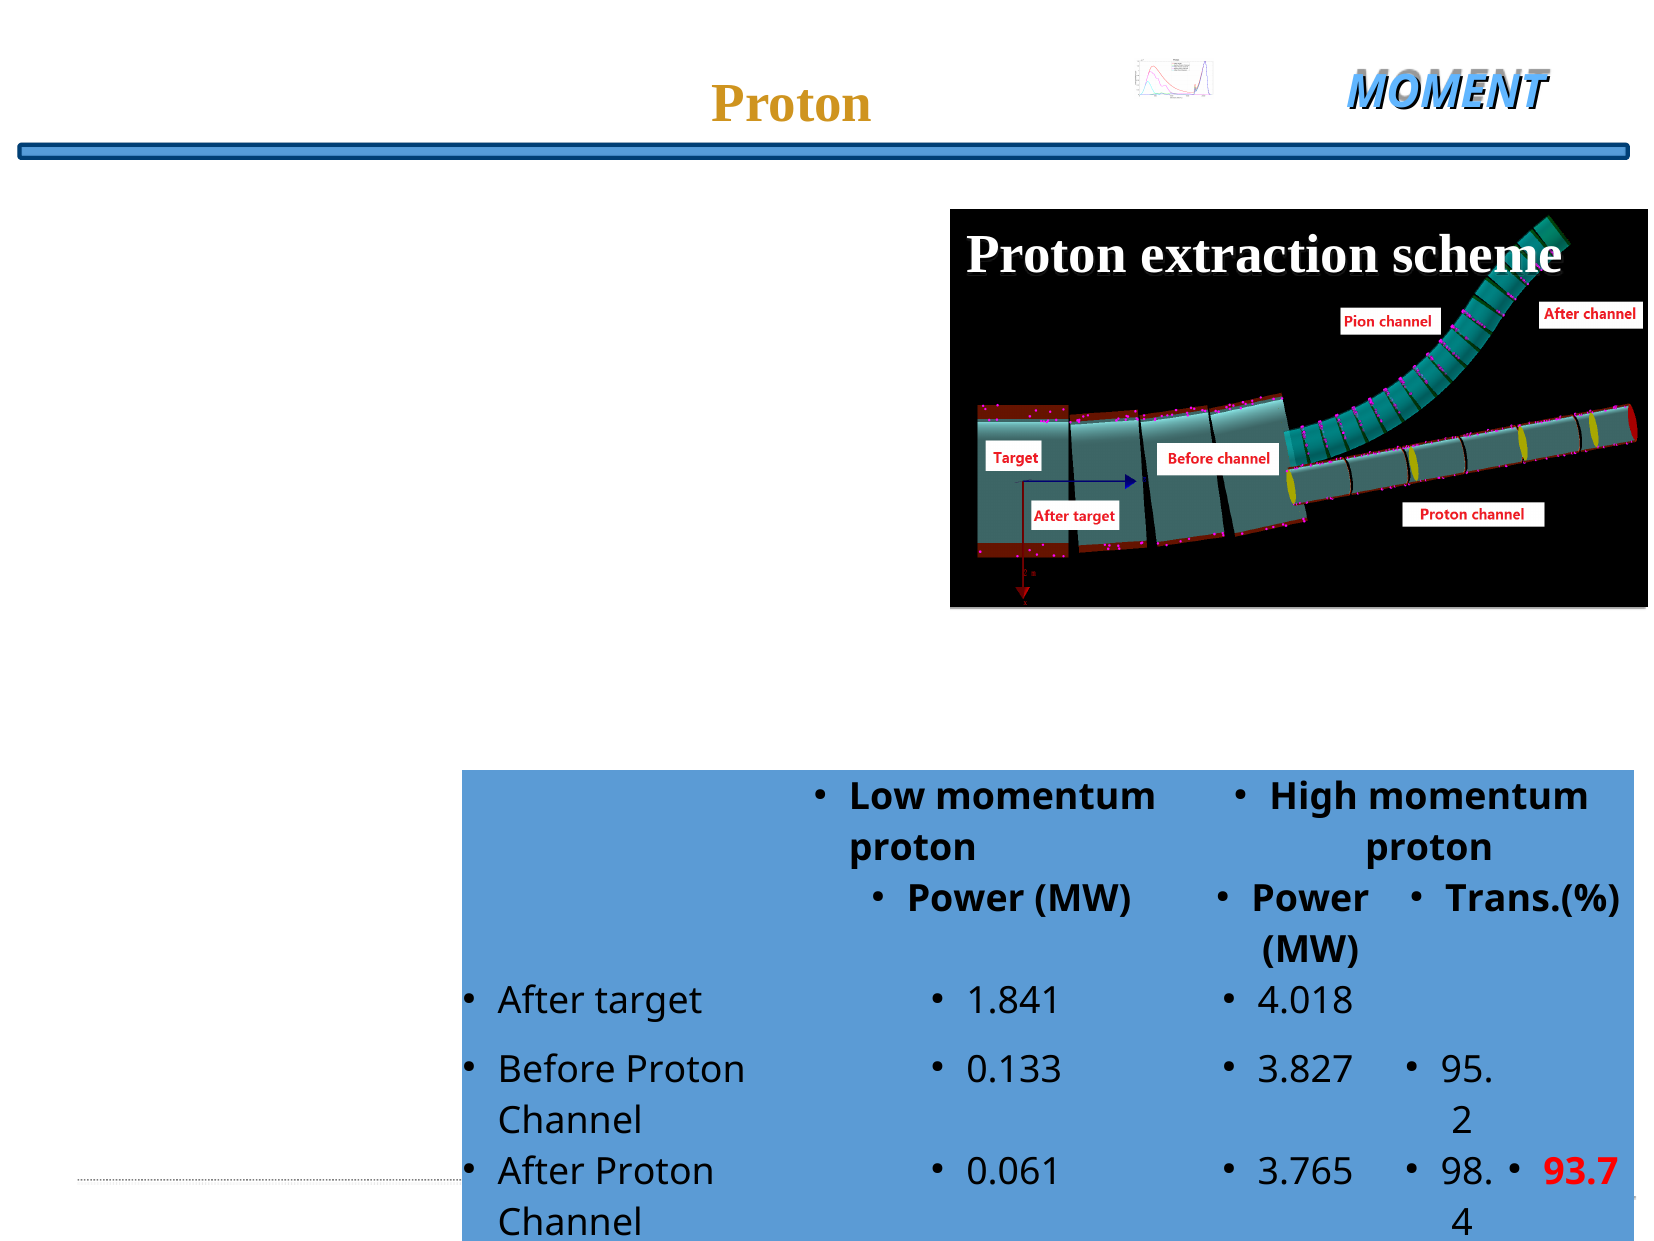

Proton
#
Proton extraction scheme
| | Low momentum proton | High momentum proton | | |
| --- | --- | --- | --- | --- |
| | Power (MW) | Power (MW) | Trans.(%) | |
| After target | 1.841 | 4.018 | | |
| Before Proton Channel | 0.133 | 3.827 | 95.2 | |
| After Proton Channel | 0.061 | 3.765 | 98.4 | 93.7 |
| Before Pion Channel | 0.808 | 0.029 | | |
| After Pion Channel | 0.057 | 0.000 | | |